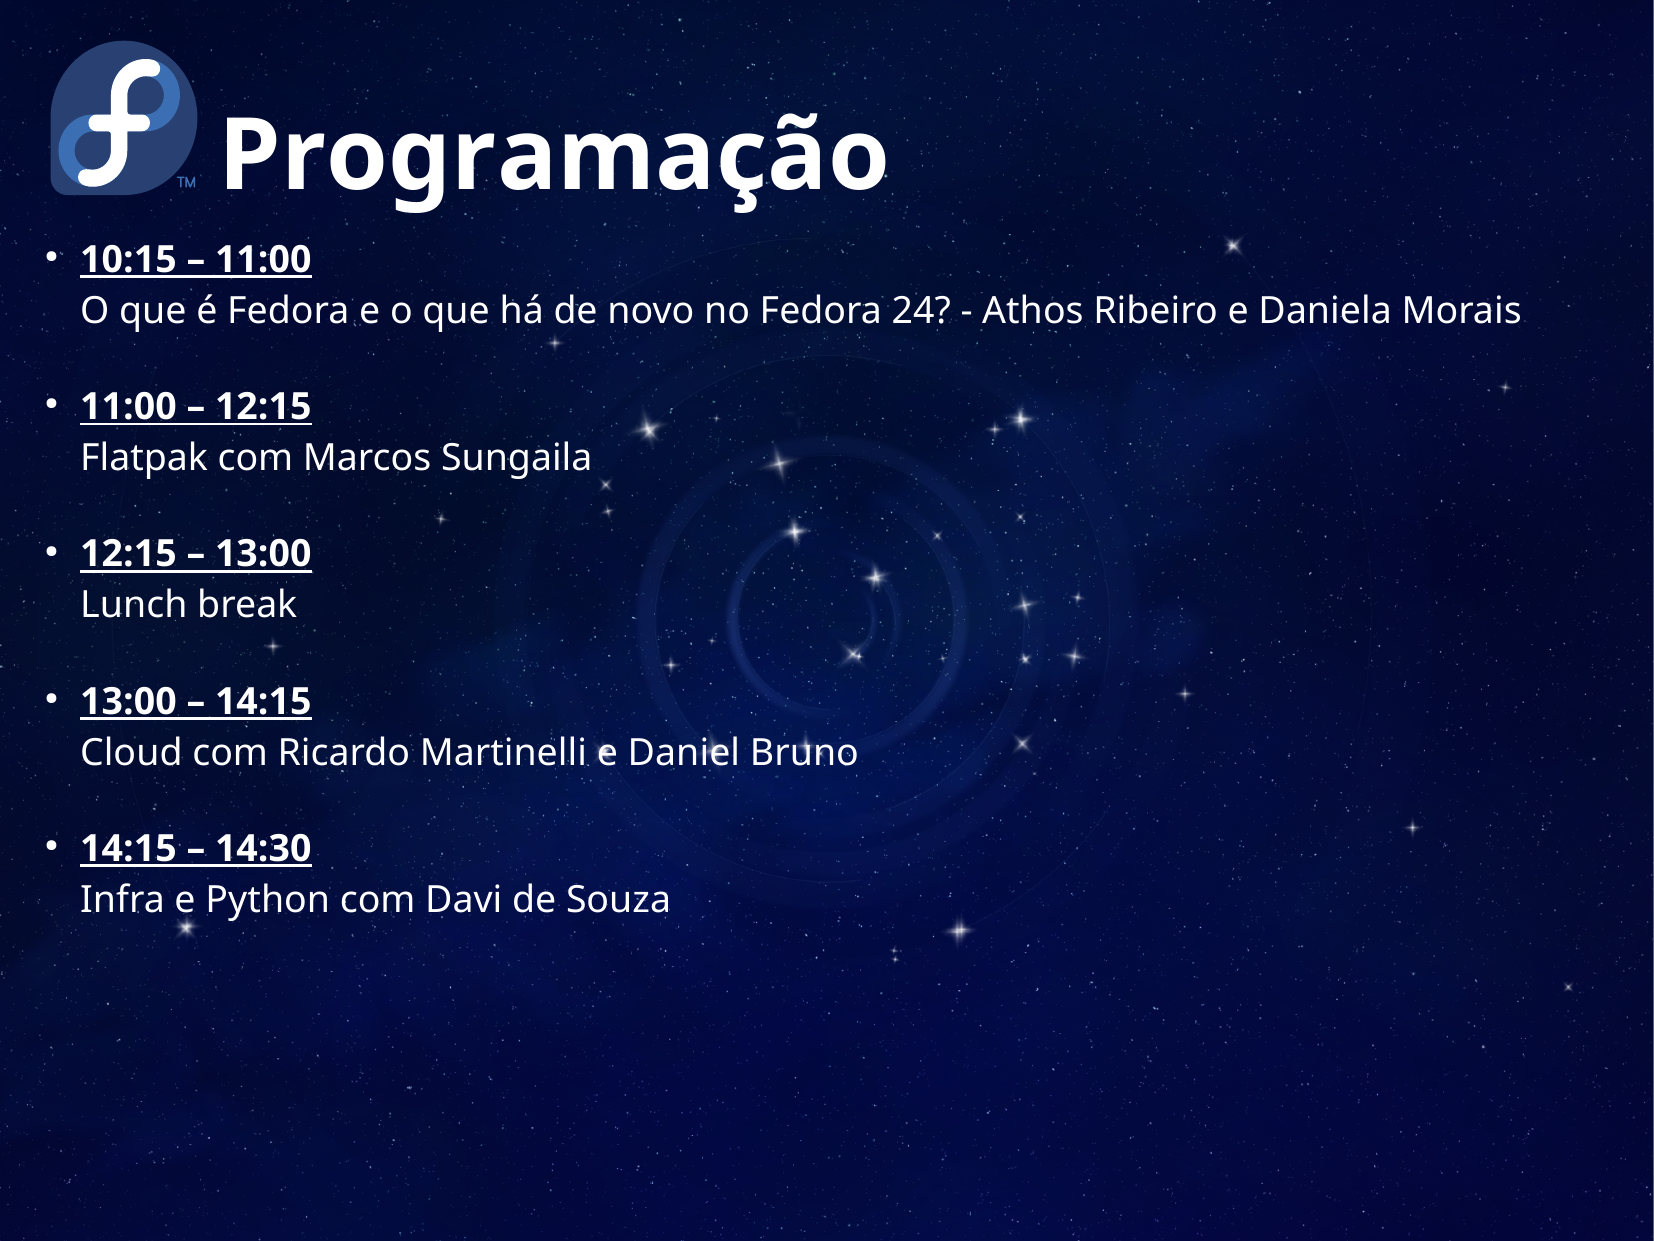

Programação
10:15 – 11:00
O que é Fedora e o que há de novo no Fedora 24? - Athos Ribeiro e Daniela Morais
11:00 – 12:15
Flatpak com Marcos Sungaila
12:15 – 13:00
Lunch break
13:00 – 14:15
Cloud com Ricardo Martinelli e Daniel Bruno
14:15 – 14:30
Infra e Python com Davi de Souza